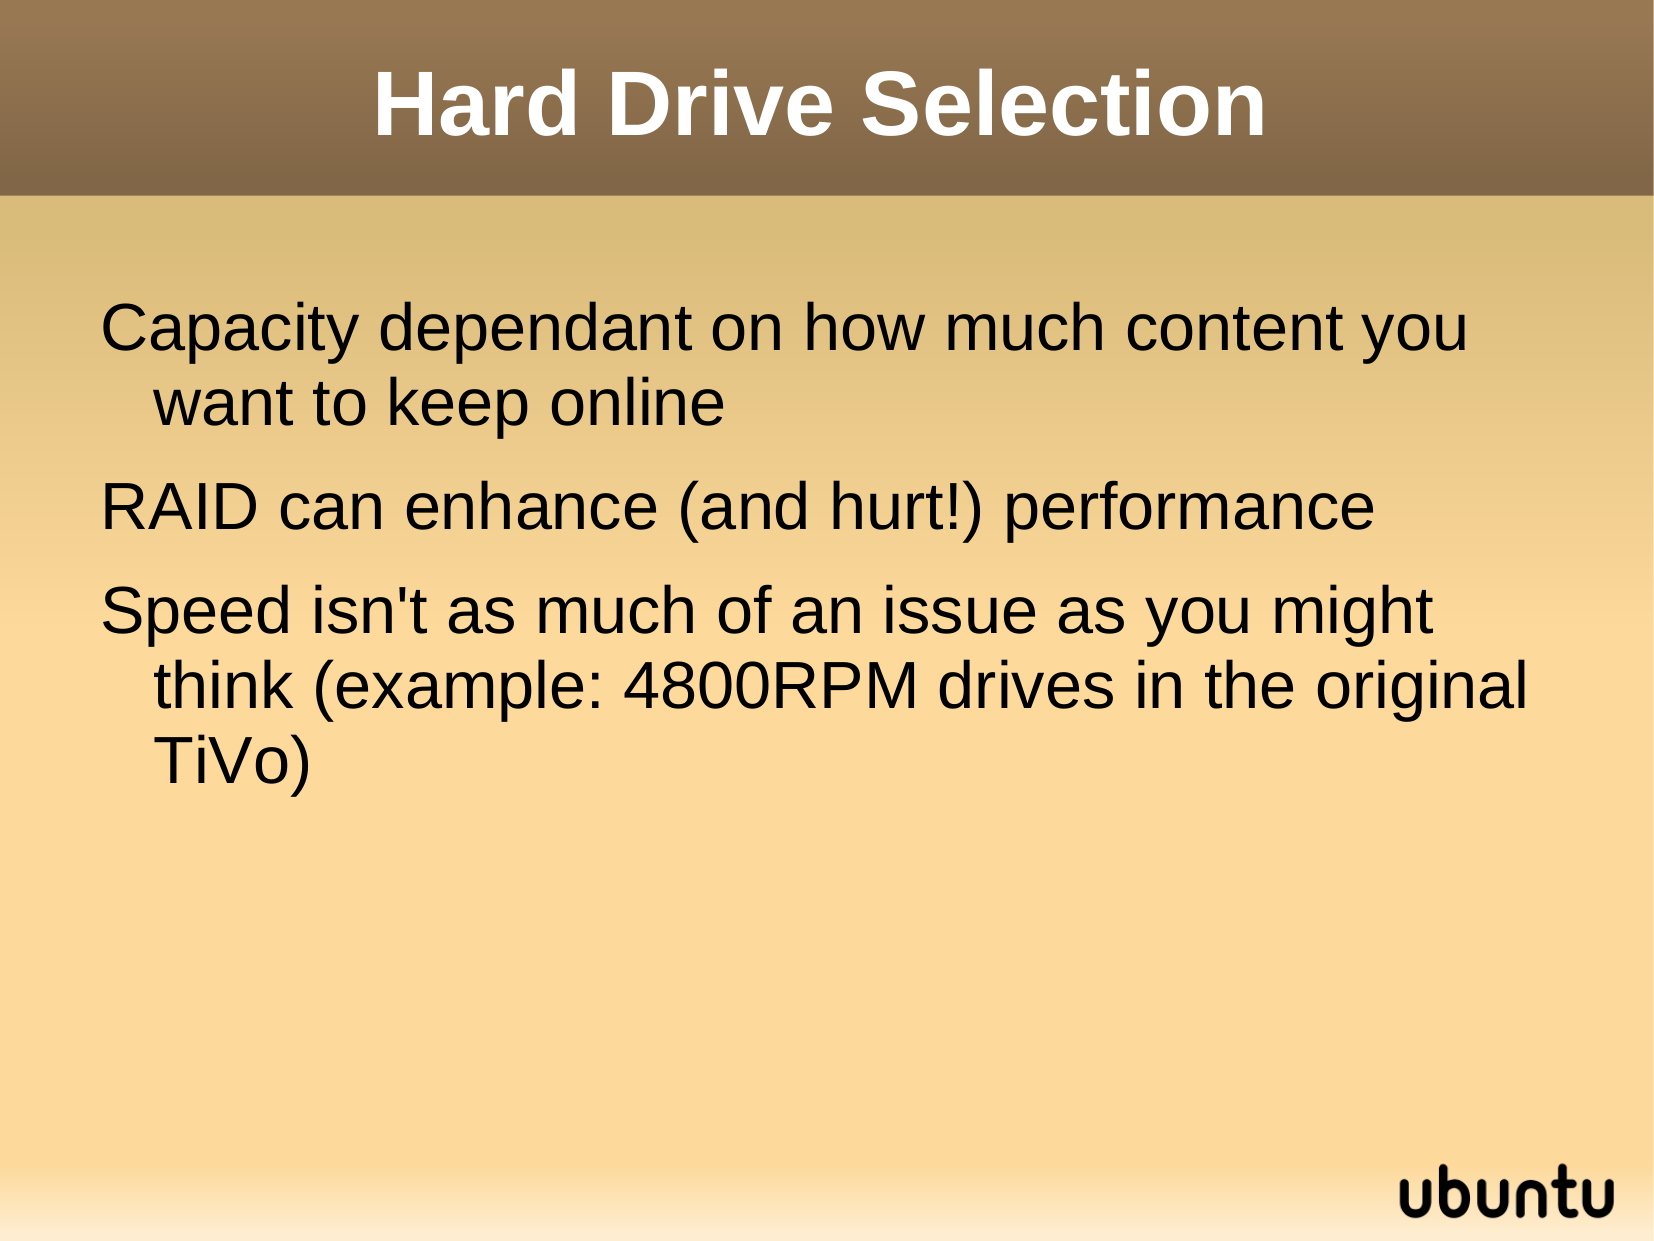

# Hard Drive Selection
Capacity dependant on how much content you want to keep online
RAID can enhance (and hurt!) performance
Speed isn't as much of an issue as you might think (example: 4800RPM drives in the original TiVo)